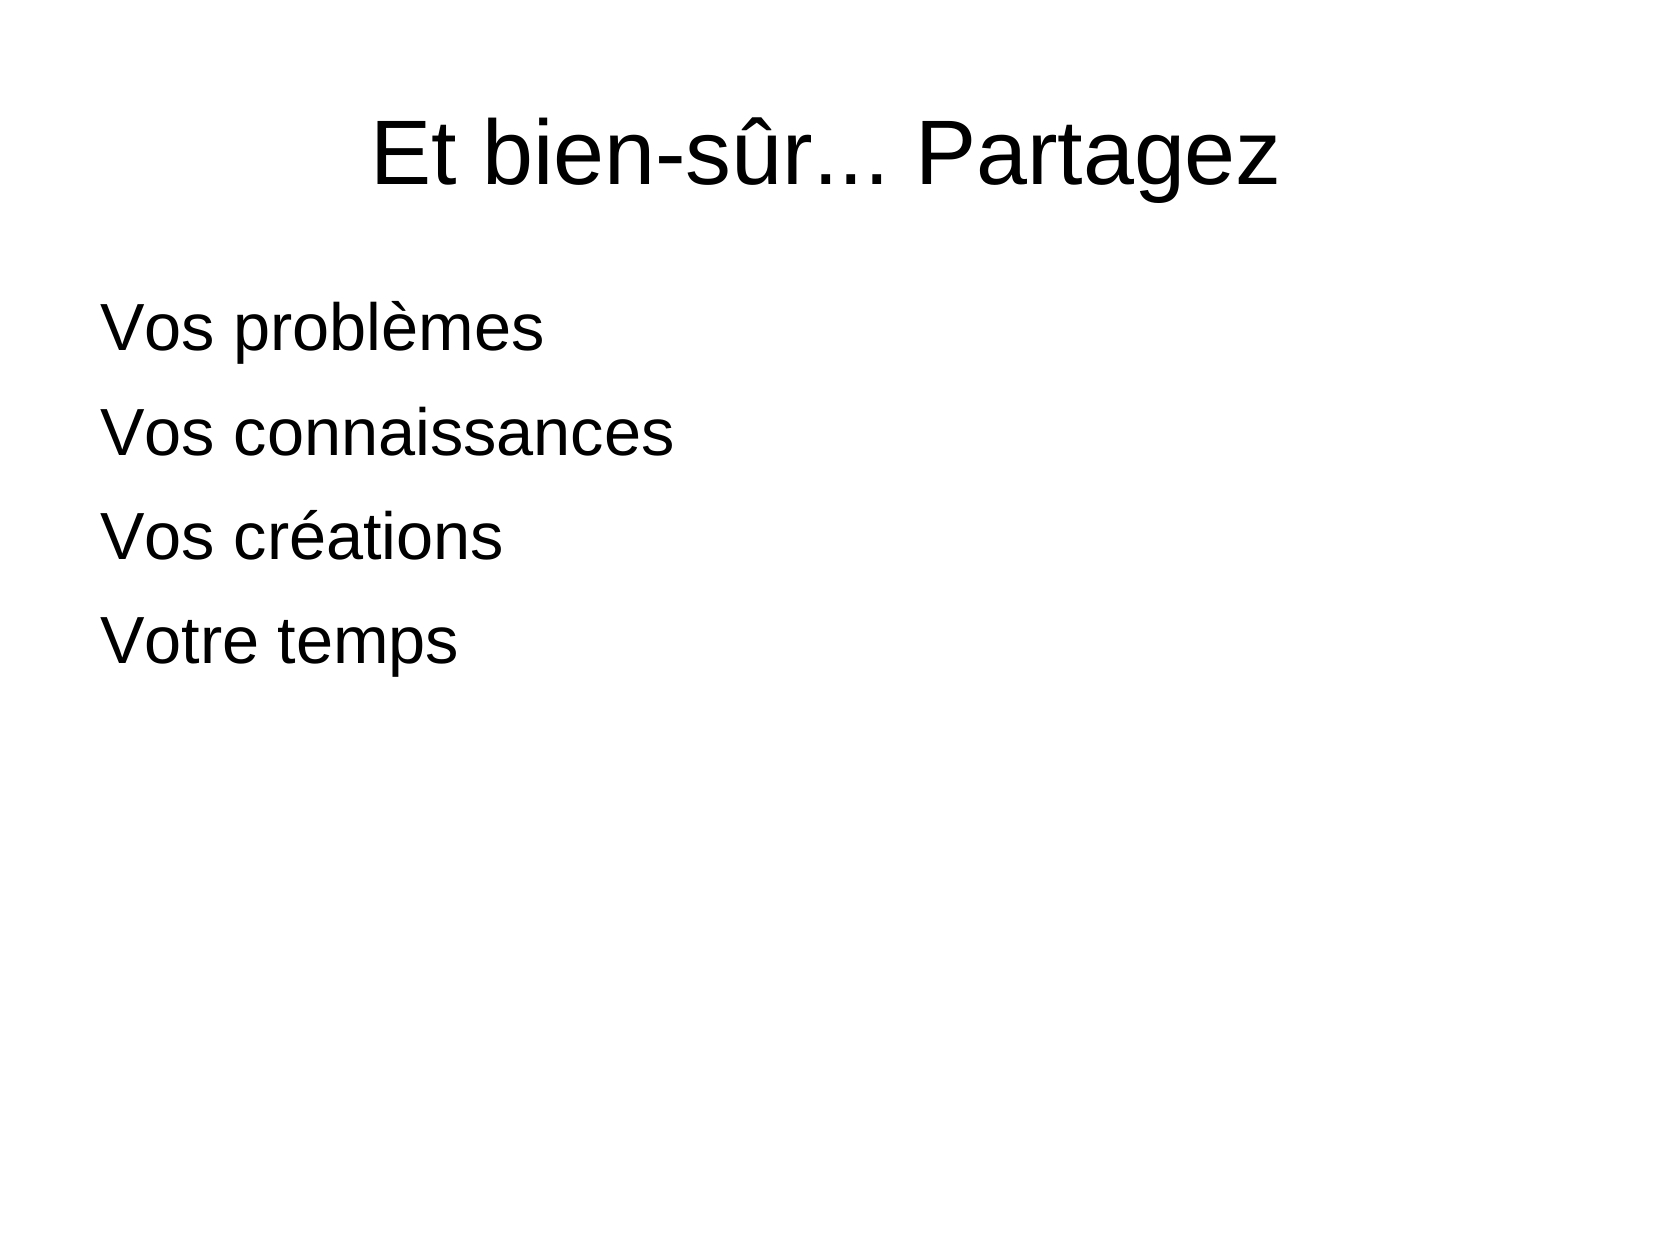

# Et bien-sûr... Partagez
Vos problèmes
Vos connaissances
Vos créations
Votre temps